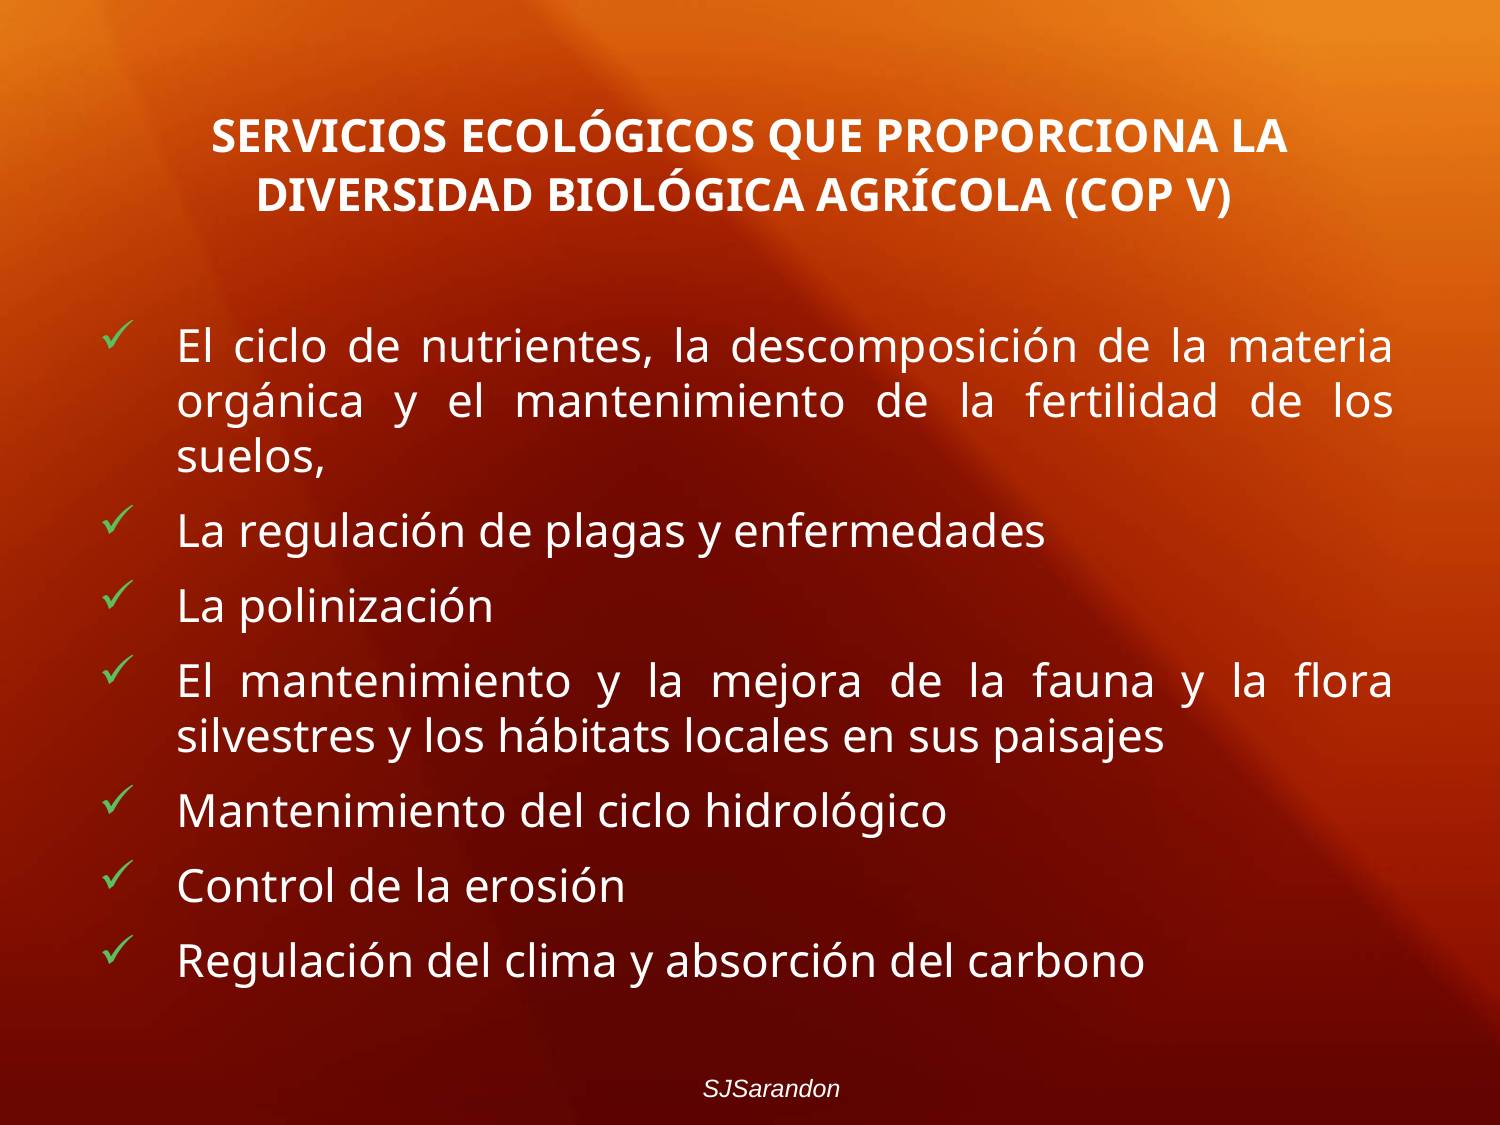

SERVICIOS ECOLÓGICOS QUE PROPORCIONA LA DIVERSIDAD BIOLÓGICA AGRÍCOLA (COP V)
El ciclo de nutrientes, la descomposición de la materia orgánica y el mantenimiento de la fertilidad de los suelos,
La regulación de plagas y enfermedades
La polinización
El mantenimiento y la mejora de la fauna y la flora silvestres y los hábitats locales en sus paisajes
Mantenimiento del ciclo hidrológico
Control de la erosión
Regulación del clima y absorción del carbono
SJSarandon